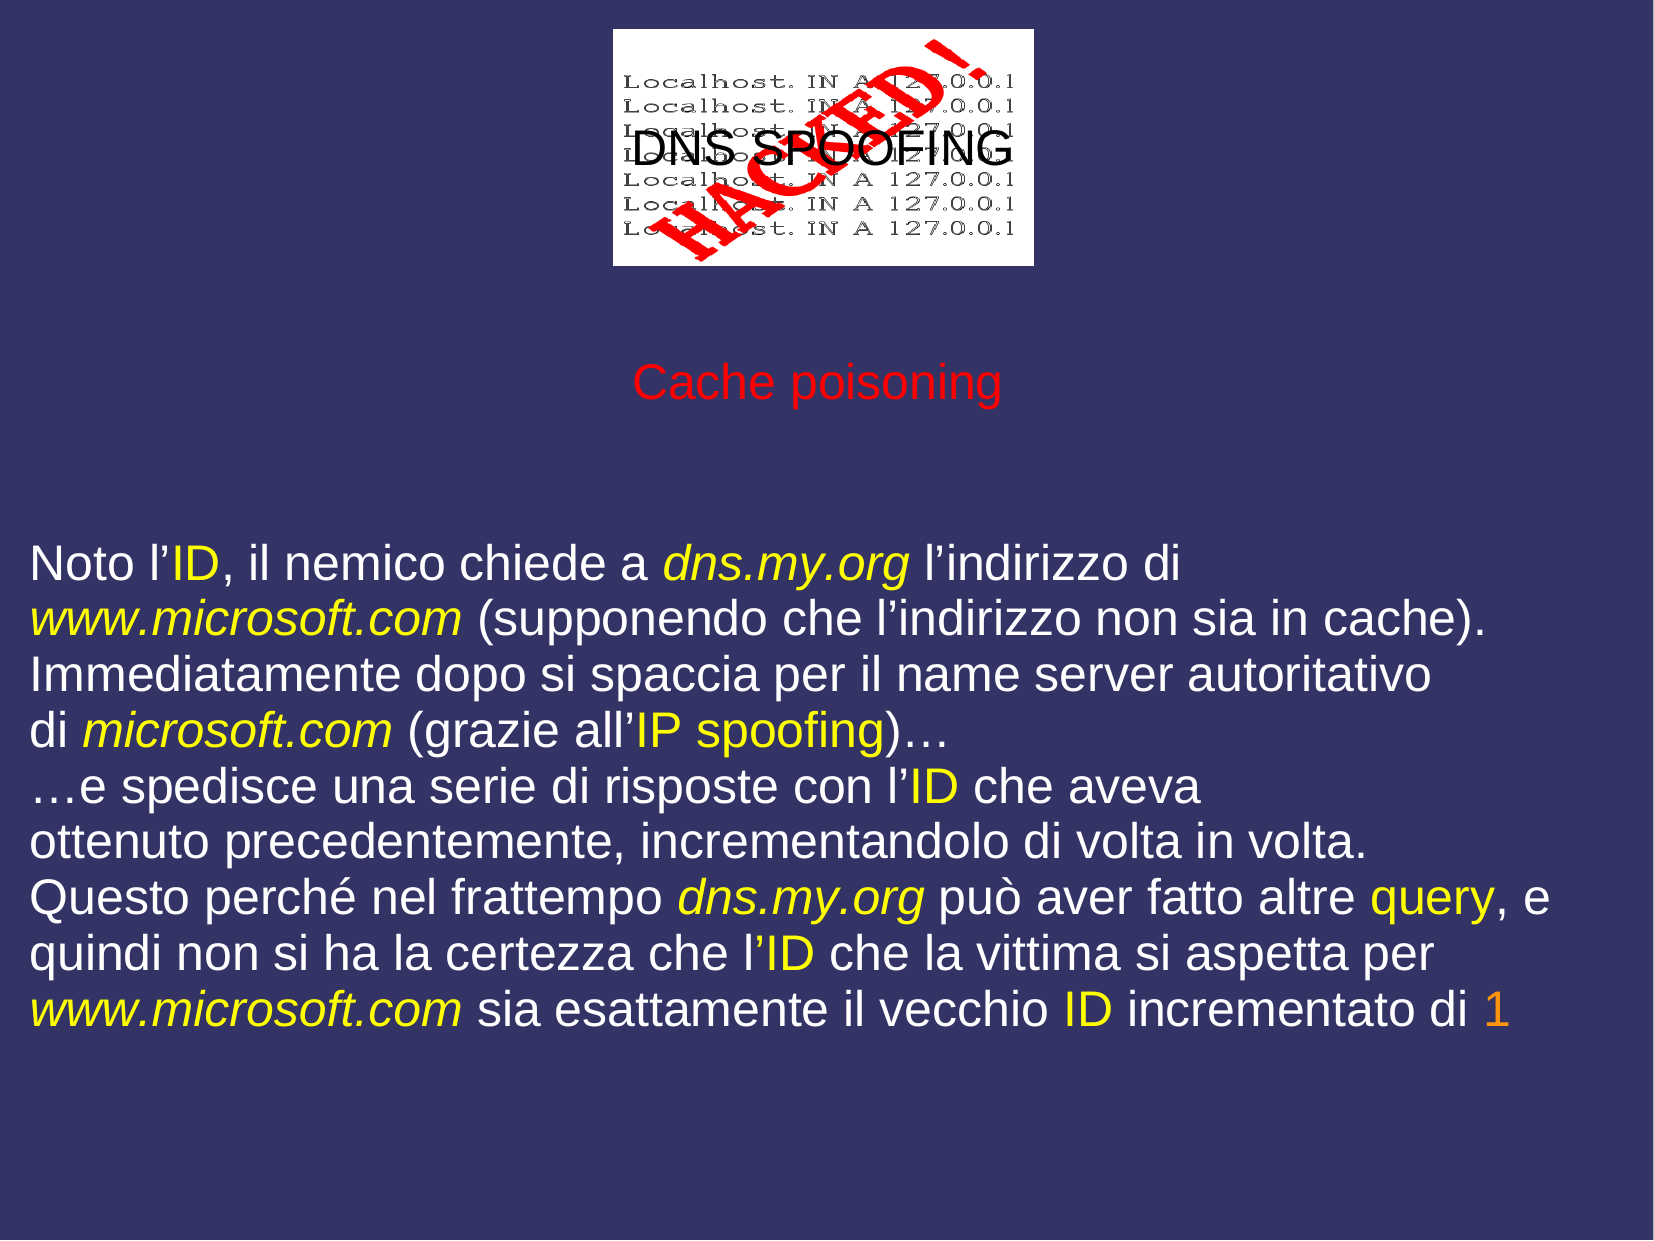

DNS SPOOFING
Cache poisoning
Noto l’ID, il nemico chiede a dns.my.org l’indirizzo di
www.microsoft.com (supponendo che l’indirizzo non sia in cache).
Immediatamente dopo si spaccia per il name server autoritativo
di microsoft.com (grazie all’IP spoofing)…
…e spedisce una serie di risposte con l’ID che aveva
ottenuto precedentemente, incrementandolo di volta in volta.
Questo perché nel frattempo dns.my.org può aver fatto altre query, e
quindi non si ha la certezza che l’ID che la vittima si aspetta per
www.microsoft.com sia esattamente il vecchio ID incrementato di 1